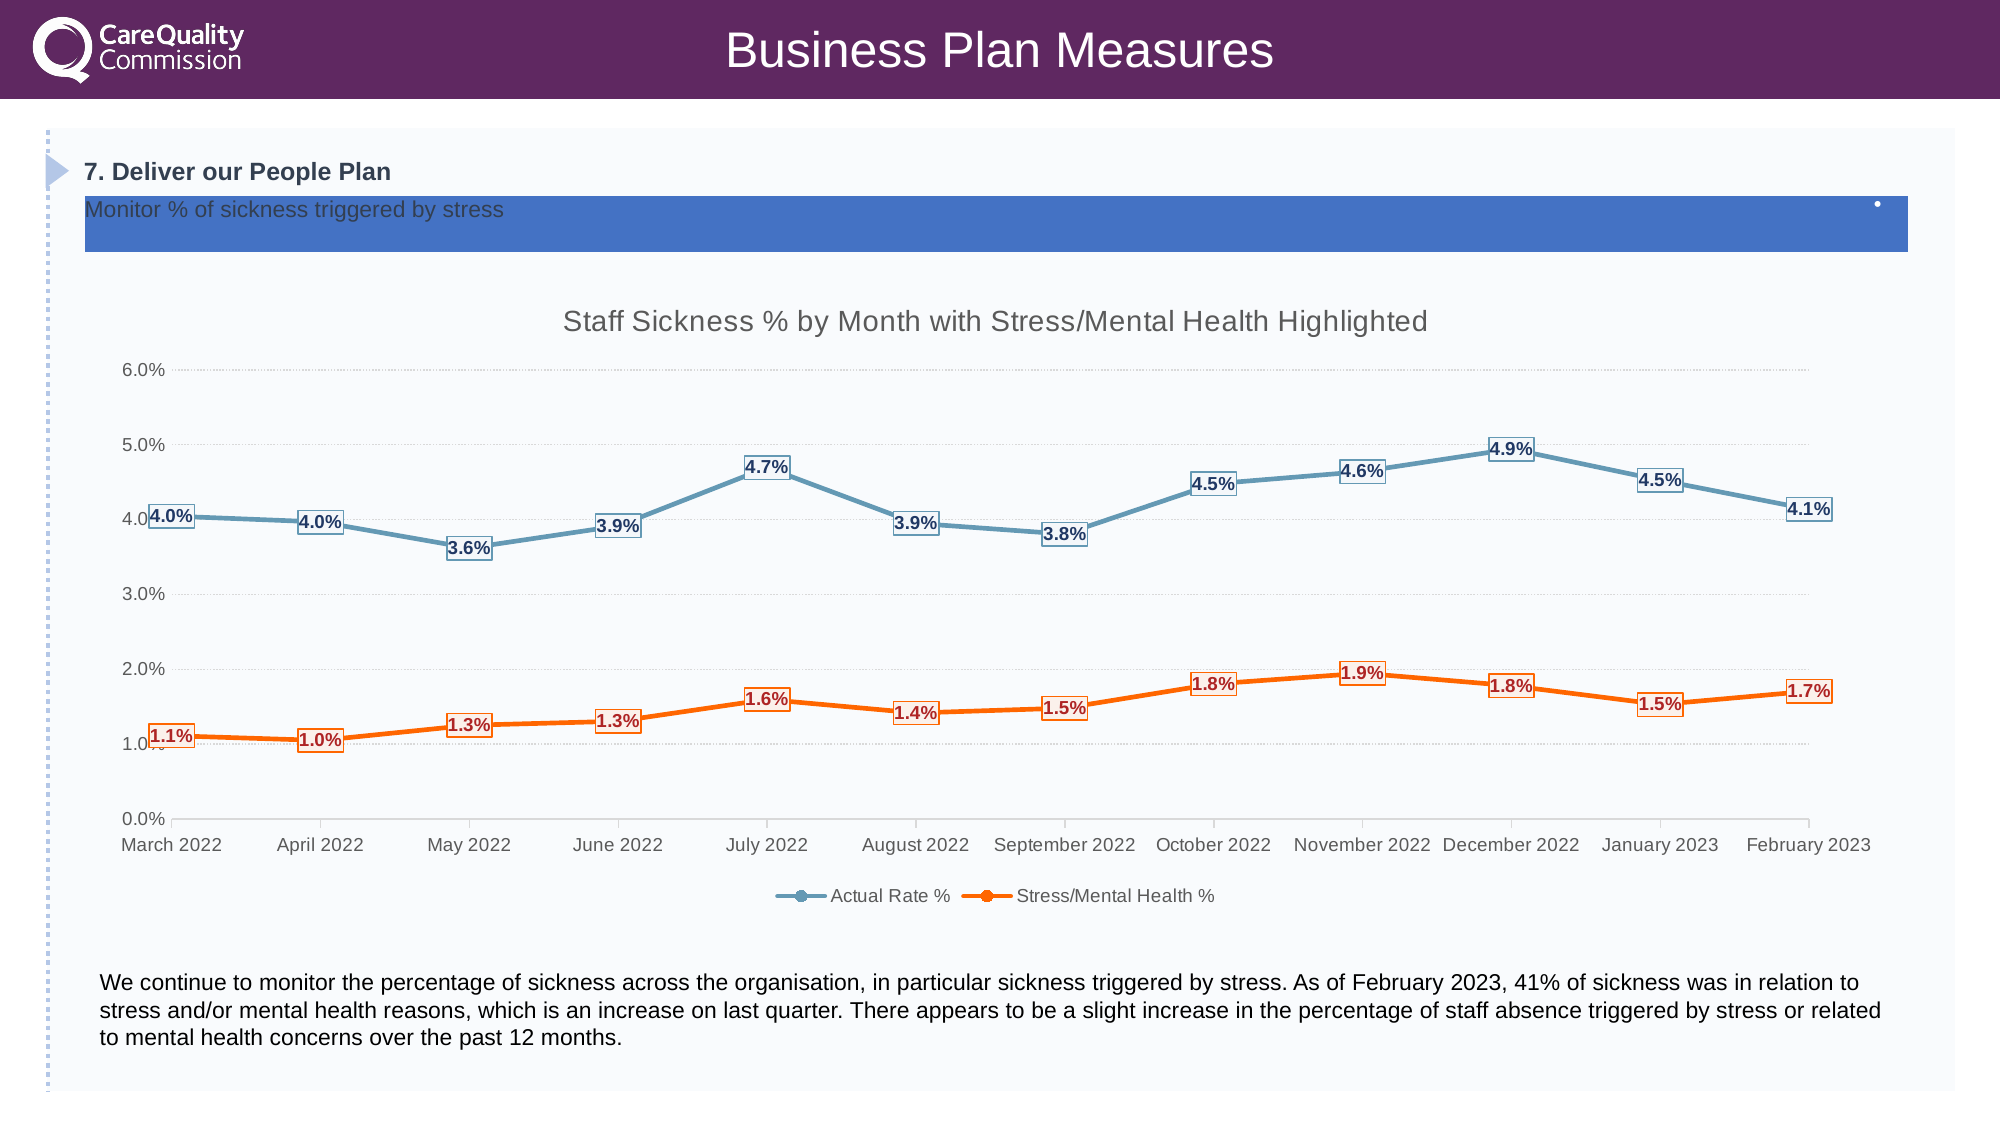

Business Plan Measures
7. Deliver our People Plan
| Monitor % of sickness triggered by stress |  |
| --- | --- |
### Chart: Staff Sickness % by Month with Stress/Mental Health Highlighted
| Category | Actual Rate % | Stress/Mental Health % |
|---|---|---|
| March 2022 | 0.0404626978717831 | 0.0111278593649428 |
| April 2022 | 0.0396662282675967 | 0.0104947723850118 |
| May 2022 | 0.0361910367436322 | 0.0125182776368709 |
| June 2022 | 0.0391481588055526 | 0.0130578667414721 |
| July 2022 | 0.0469427909207457 | 0.0159664239082082 |
| August 2022 | 0.0394965289815605 | 0.0141611209967974 |
| September 2022 | 0.0380552347123226 | 0.0148117915542563 |
| October 2022 | 0.0447683020303574 | 0.0180332835517418 |
| November 2022 | 0.0464096939686996 | 0.0194677398128264 |
| December 2022 | 0.0494201170359977 | 0.0178019251804847 |
| January 2023 | 0.0452486412500674 | 0.0152898762545609 |
| February 2023 | 0.0413593321473644 | 0.0170711151136226 |We continue to monitor the percentage of sickness across the organisation, in particular sickness triggered by stress. As of February 2023, 41% of sickness was in relation to stress and/or mental health reasons, which is an increase on last quarter. There appears to be a slight increase in the percentage of staff absence triggered by stress or related to mental health concerns over the past 12 months.